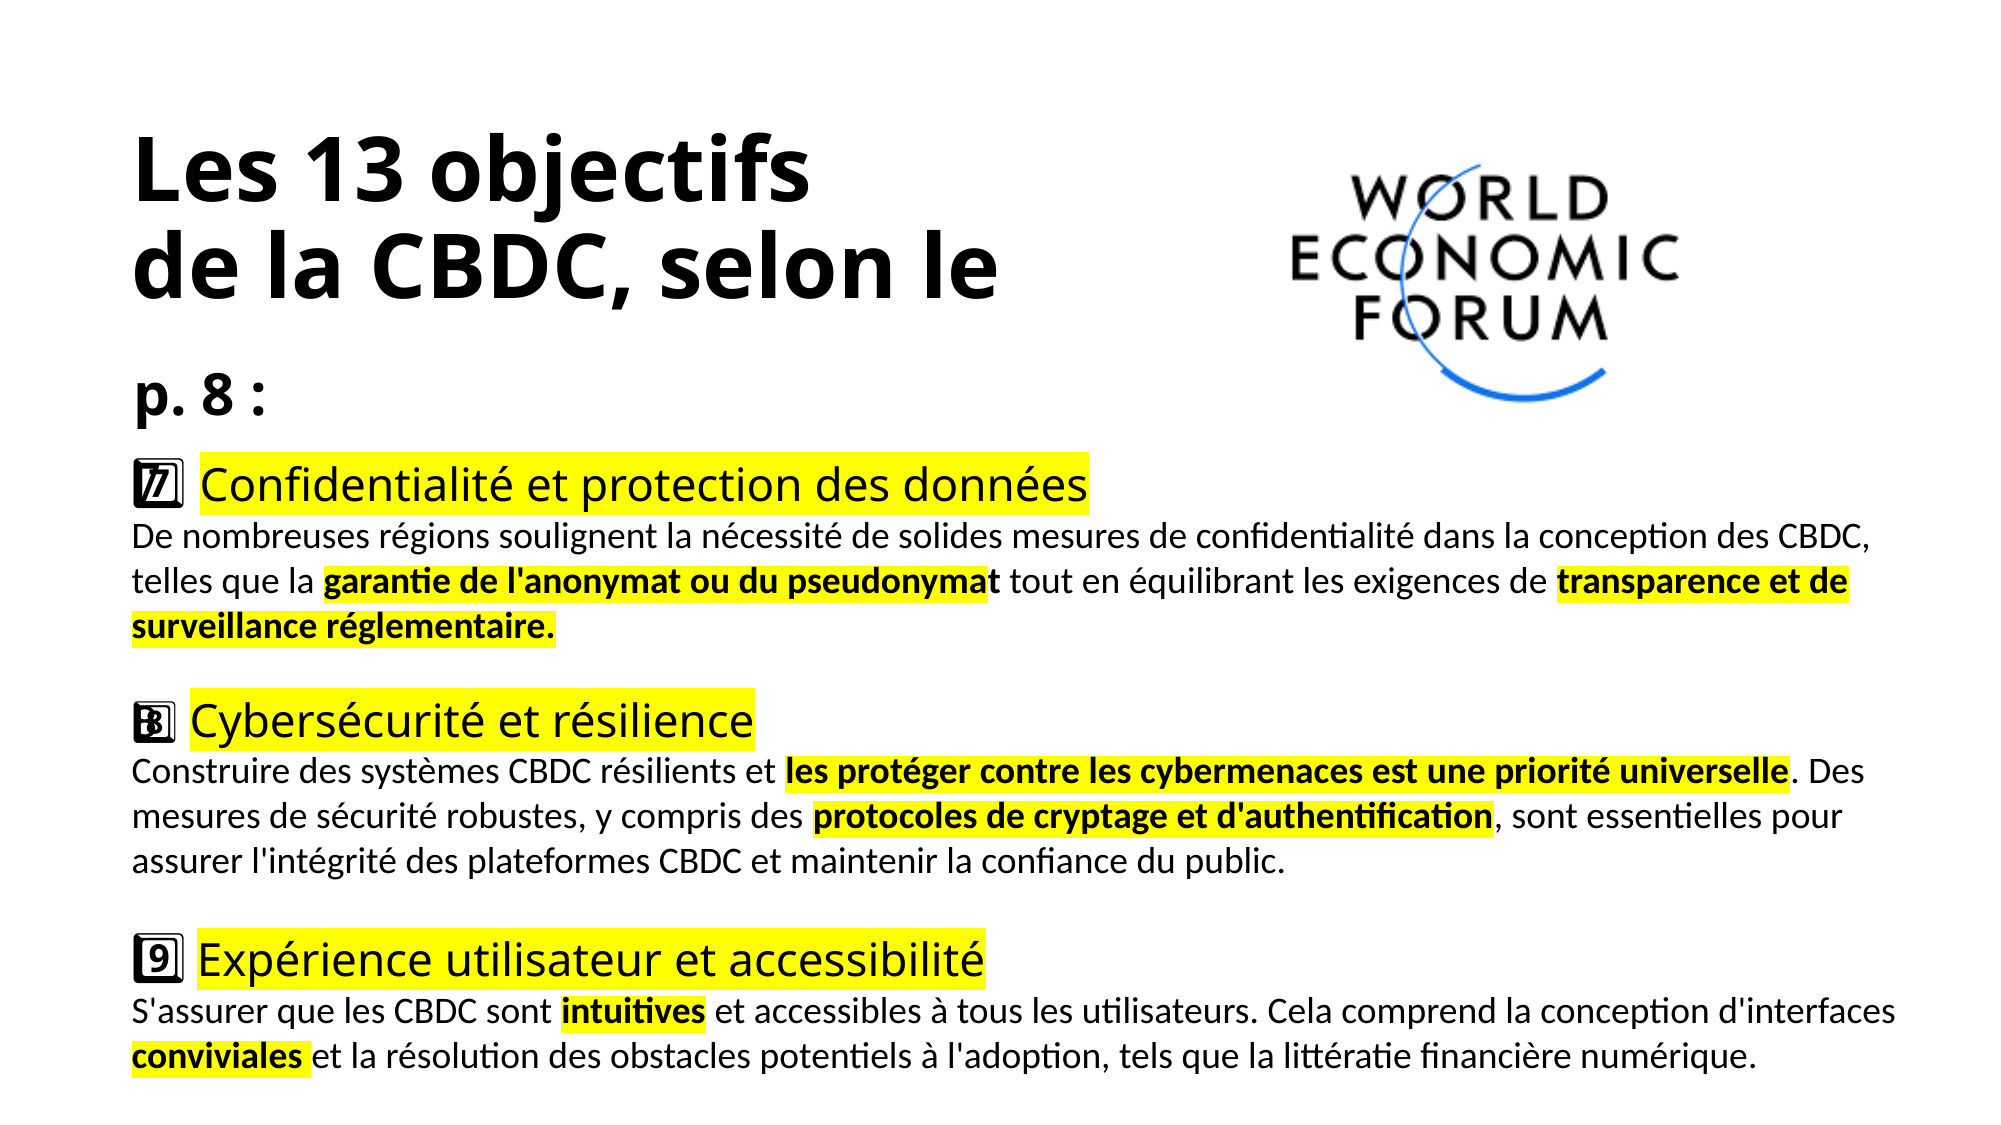

# Les 13 objectifs de la CBDC, selon le
p. 8 :
7️⃣ Confidentialité et protection des données
De nombreuses régions soulignent la nécessité de solides mesures de confidentialité dans la conception des CBDC, telles que la garantie de l'anonymat ou du pseudonymat tout en équilibrant les exigences de transparence et de surveillance réglementaire.
8️⃣ Cybersécurité et résilience
Construire des systèmes CBDC résilients et les protéger contre les cybermenaces est une priorité universelle. Des mesures de sécurité robustes, y compris des protocoles de cryptage et d'authentification, sont essentielles pour assurer l'intégrité des plateformes CBDC et maintenir la confiance du public.
9️⃣ Expérience utilisateur et accessibilité
S'assurer que les CBDC sont intuitives et accessibles à tous les utilisateurs. Cela comprend la conception d'interfaces conviviales et la résolution des obstacles potentiels à l'adoption, tels que la littératie financière numérique.